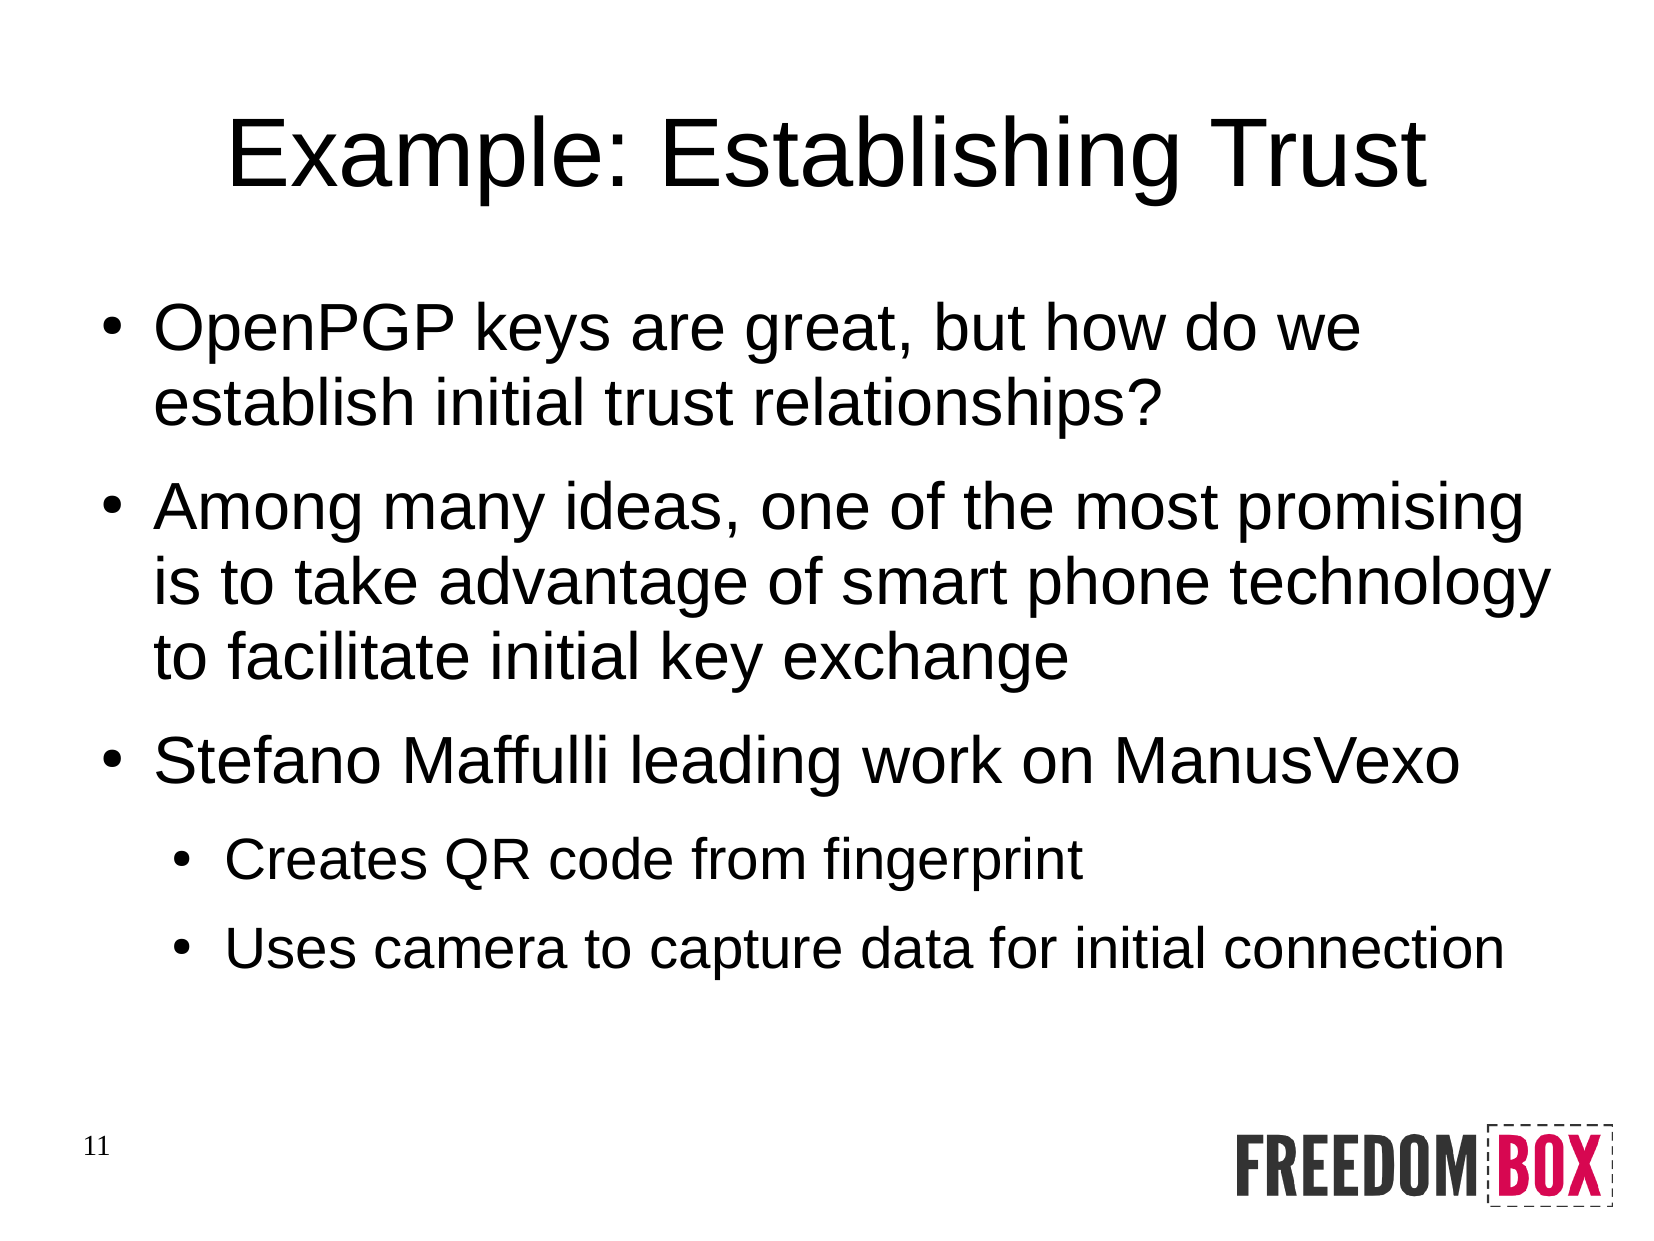

# Example: Establishing Trust
OpenPGP keys are great, but how do we establish initial trust relationships?
Among many ideas, one of the most promising is to take advantage of smart phone technology to facilitate initial key exchange
Stefano Maffulli leading work on ManusVexo
Creates QR code from fingerprint
Uses camera to capture data for initial connection